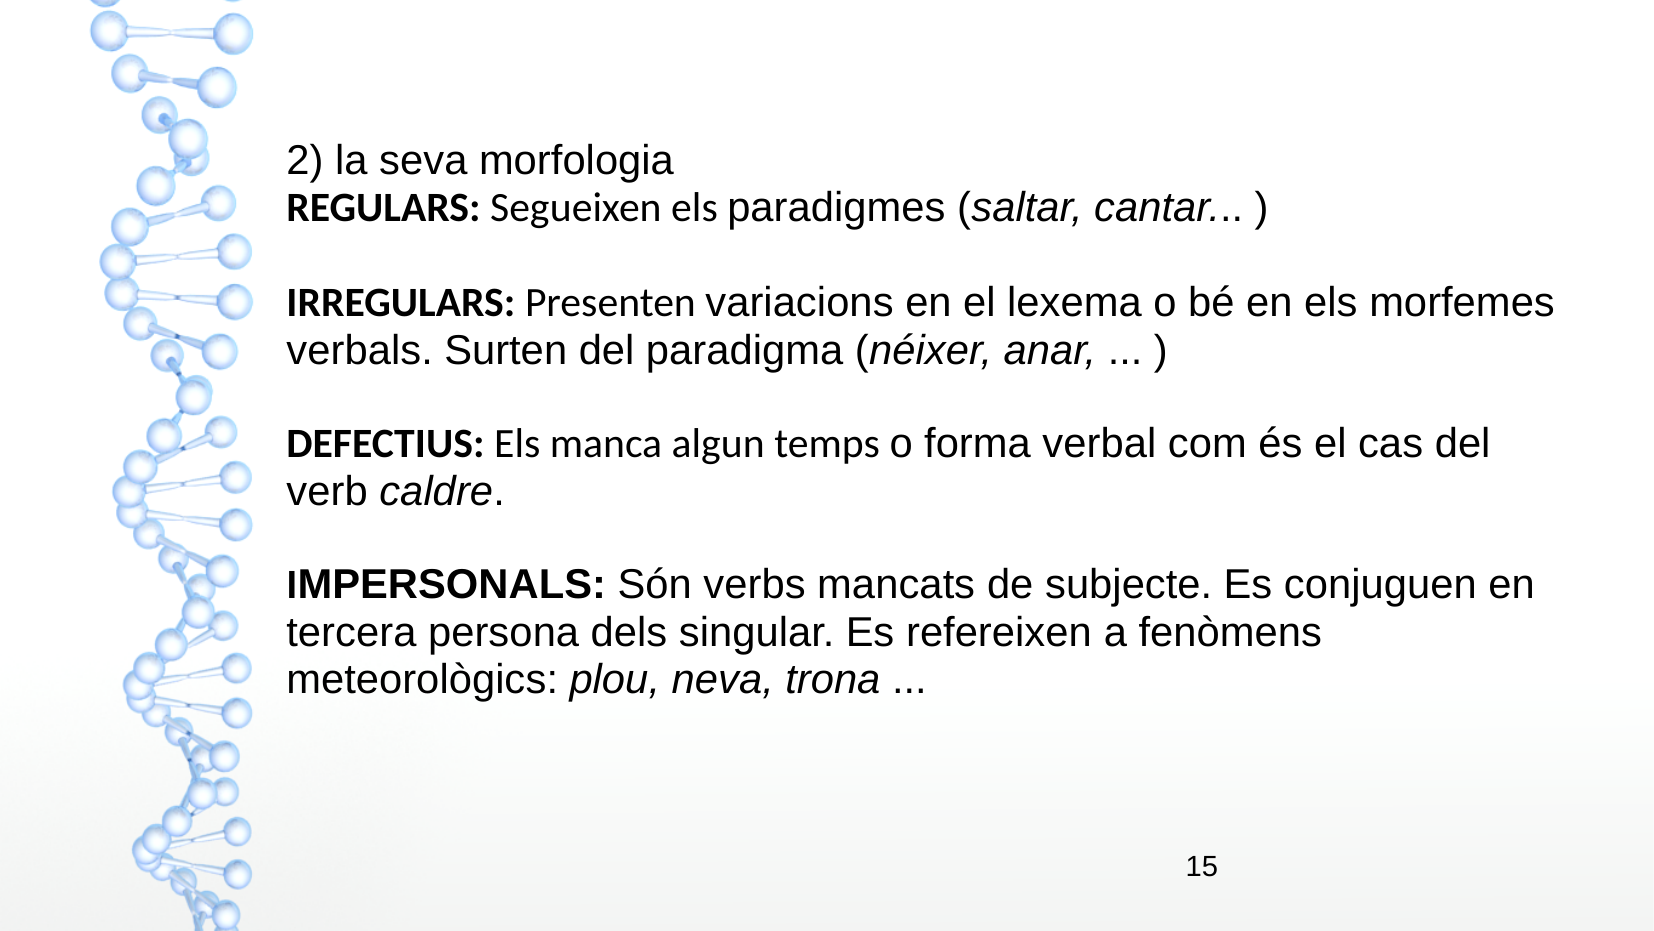

2) la seva morfologia
REGULARS: Segueixen els paradigmes (saltar, cantar... )
IRREGULARS: Presenten variacions en el lexema o bé en els morfemes
verbals. Surten del paradigma (néixer, anar, ... )
DEFECTIUS: Els manca algun temps o forma verbal com és el cas del
verb caldre.
IMPERSONALS: Són verbs mancats de subjecte. Es conjuguen en
tercera persona dels singular. Es refereixen a fenòmens
meteorològics: plou, neva, trona ...